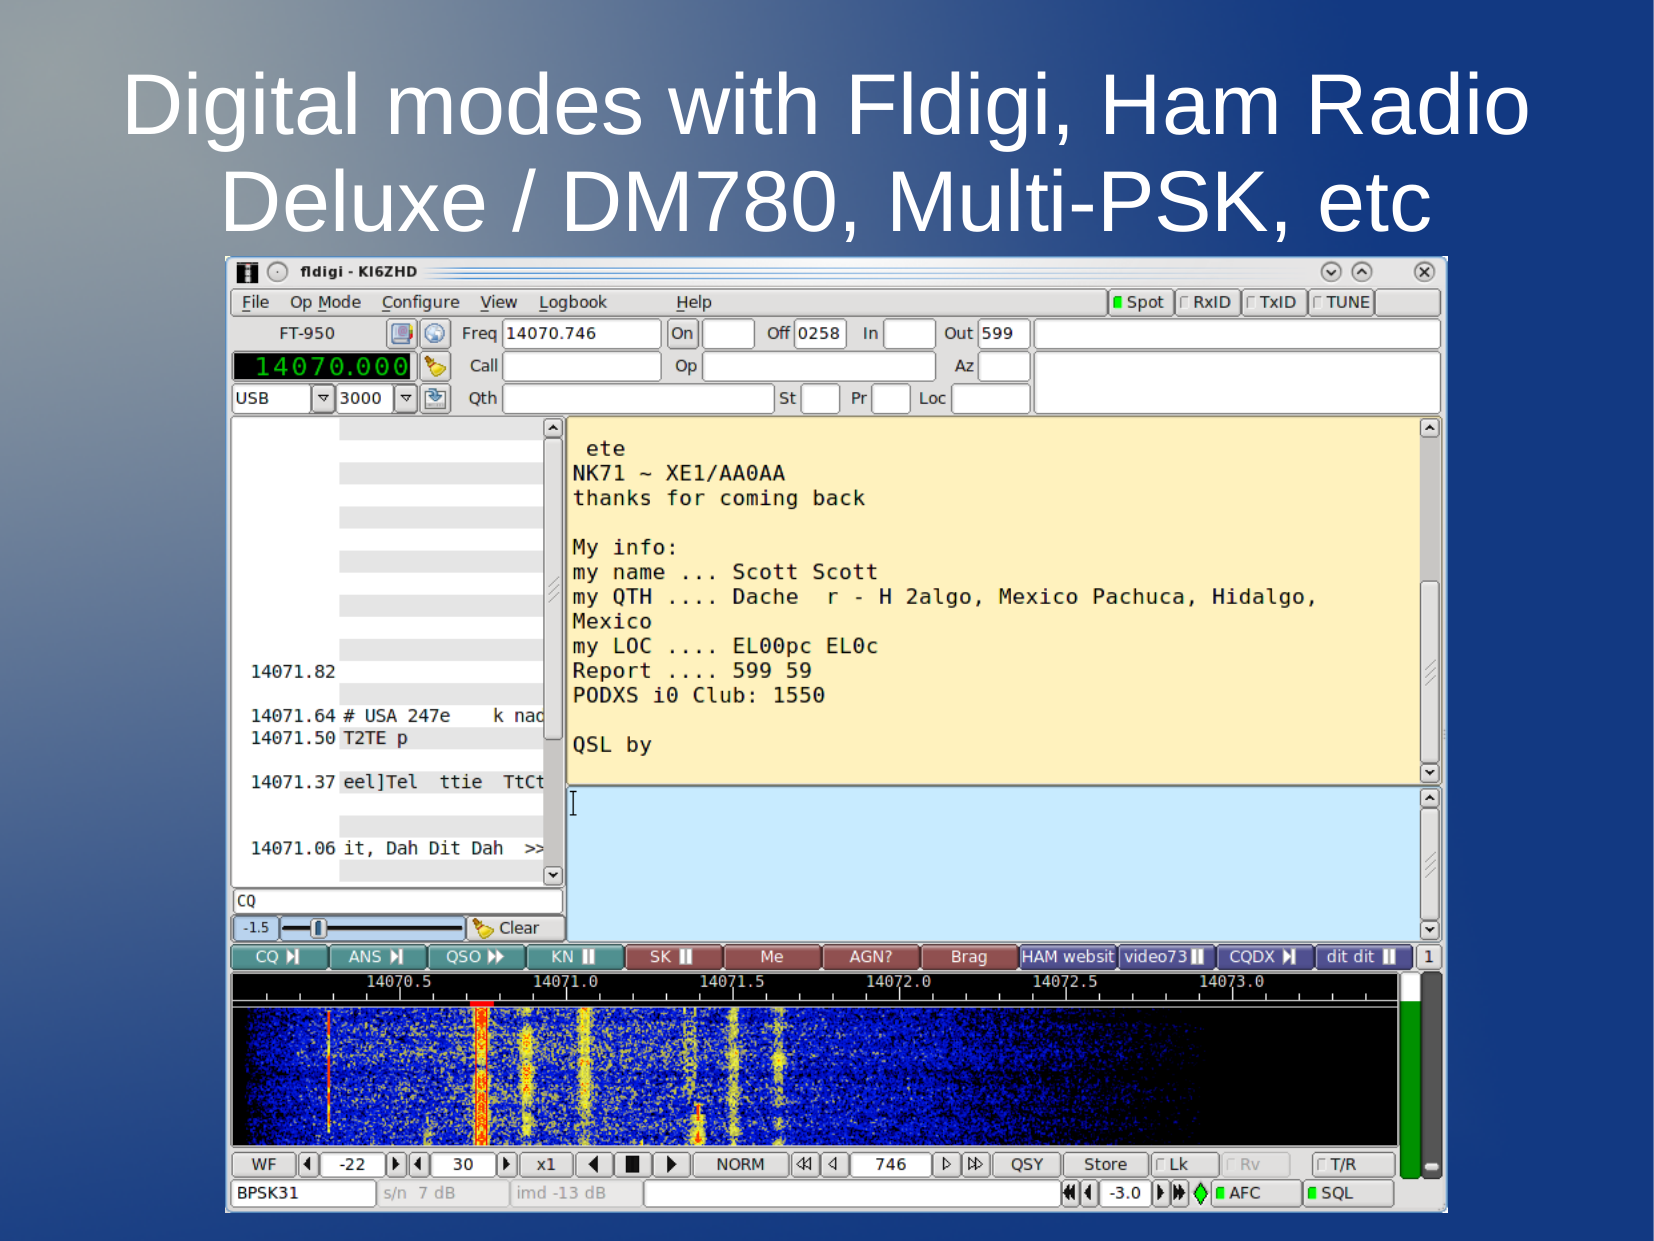

# Digital modes with Fldigi, Ham Radio Deluxe / DM780, Multi-PSK, etc